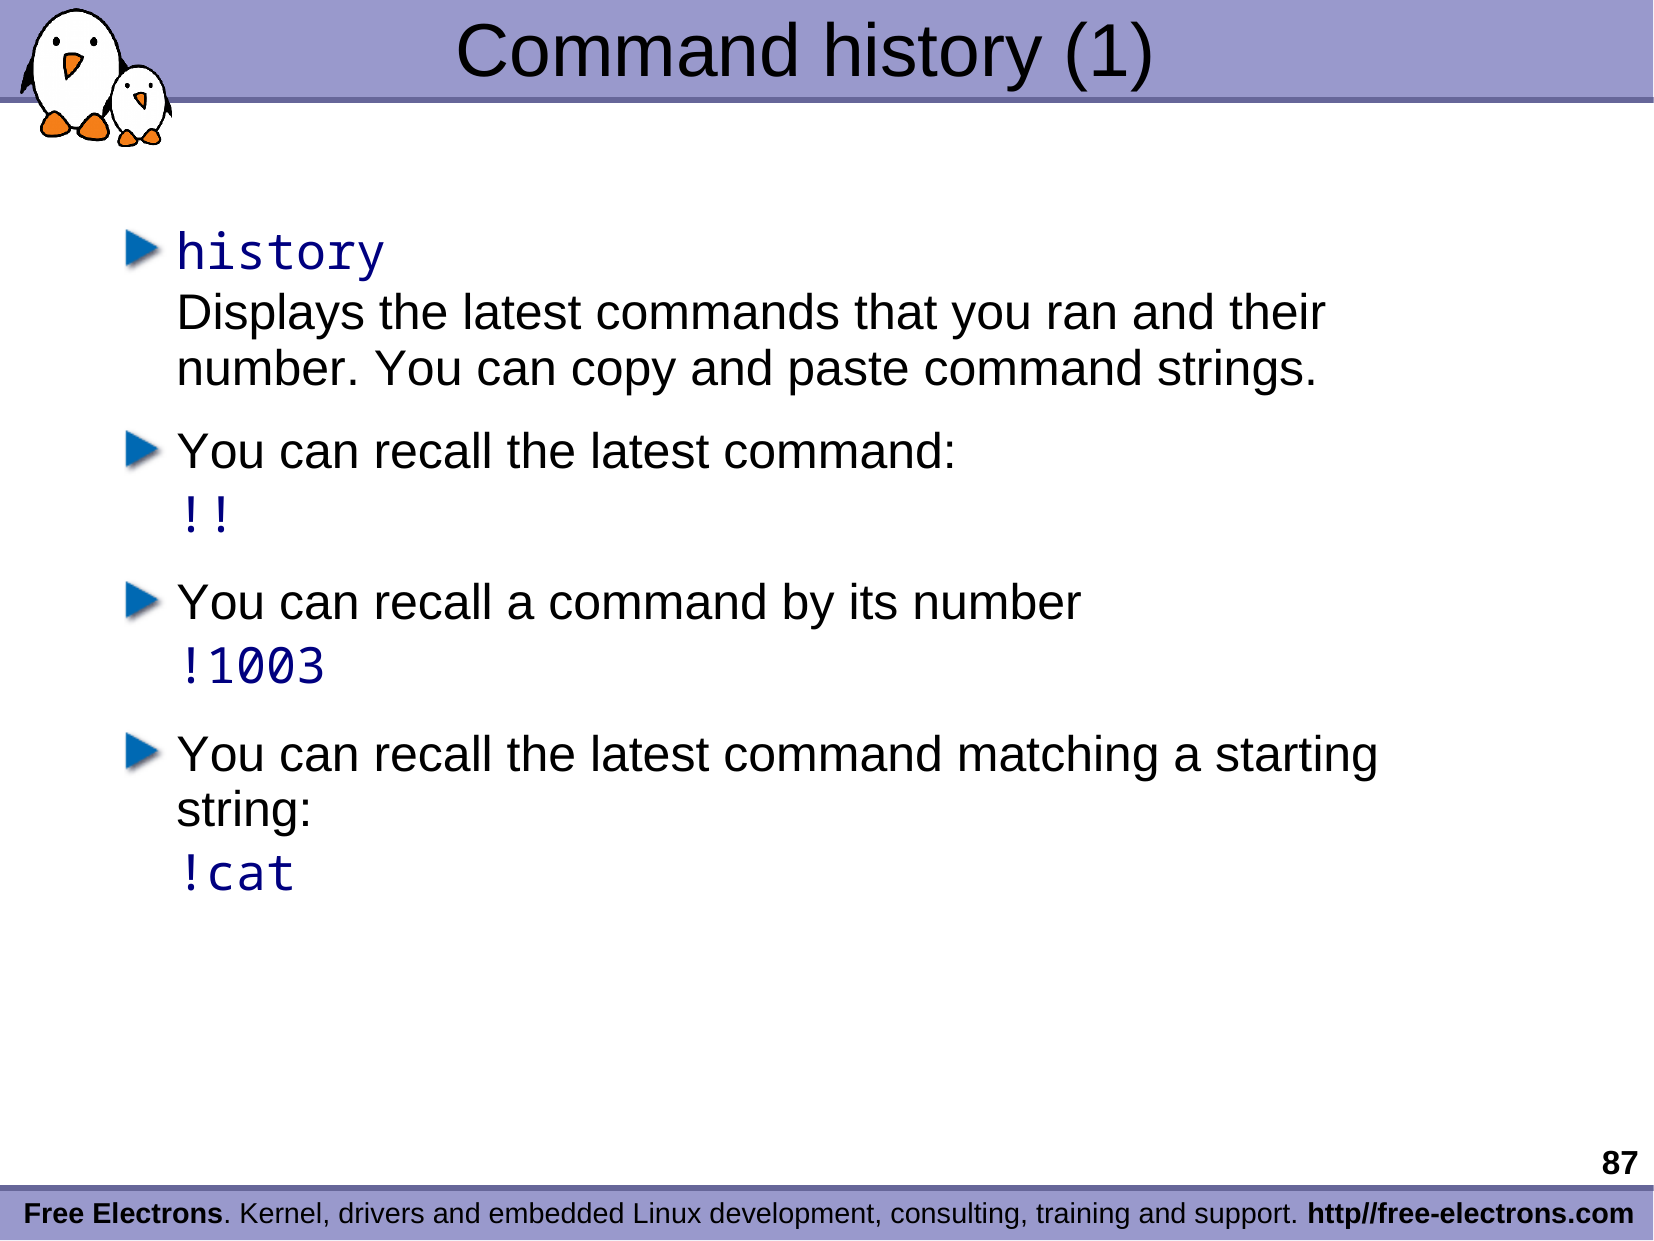

# Command history (1)
history
Displays the latest commands that you ran and their number. You can copy and paste command strings.
You can recall the latest command:
!!
You can recall a command by its number
!1003
You can recall the latest command matching a starting string:
!cat